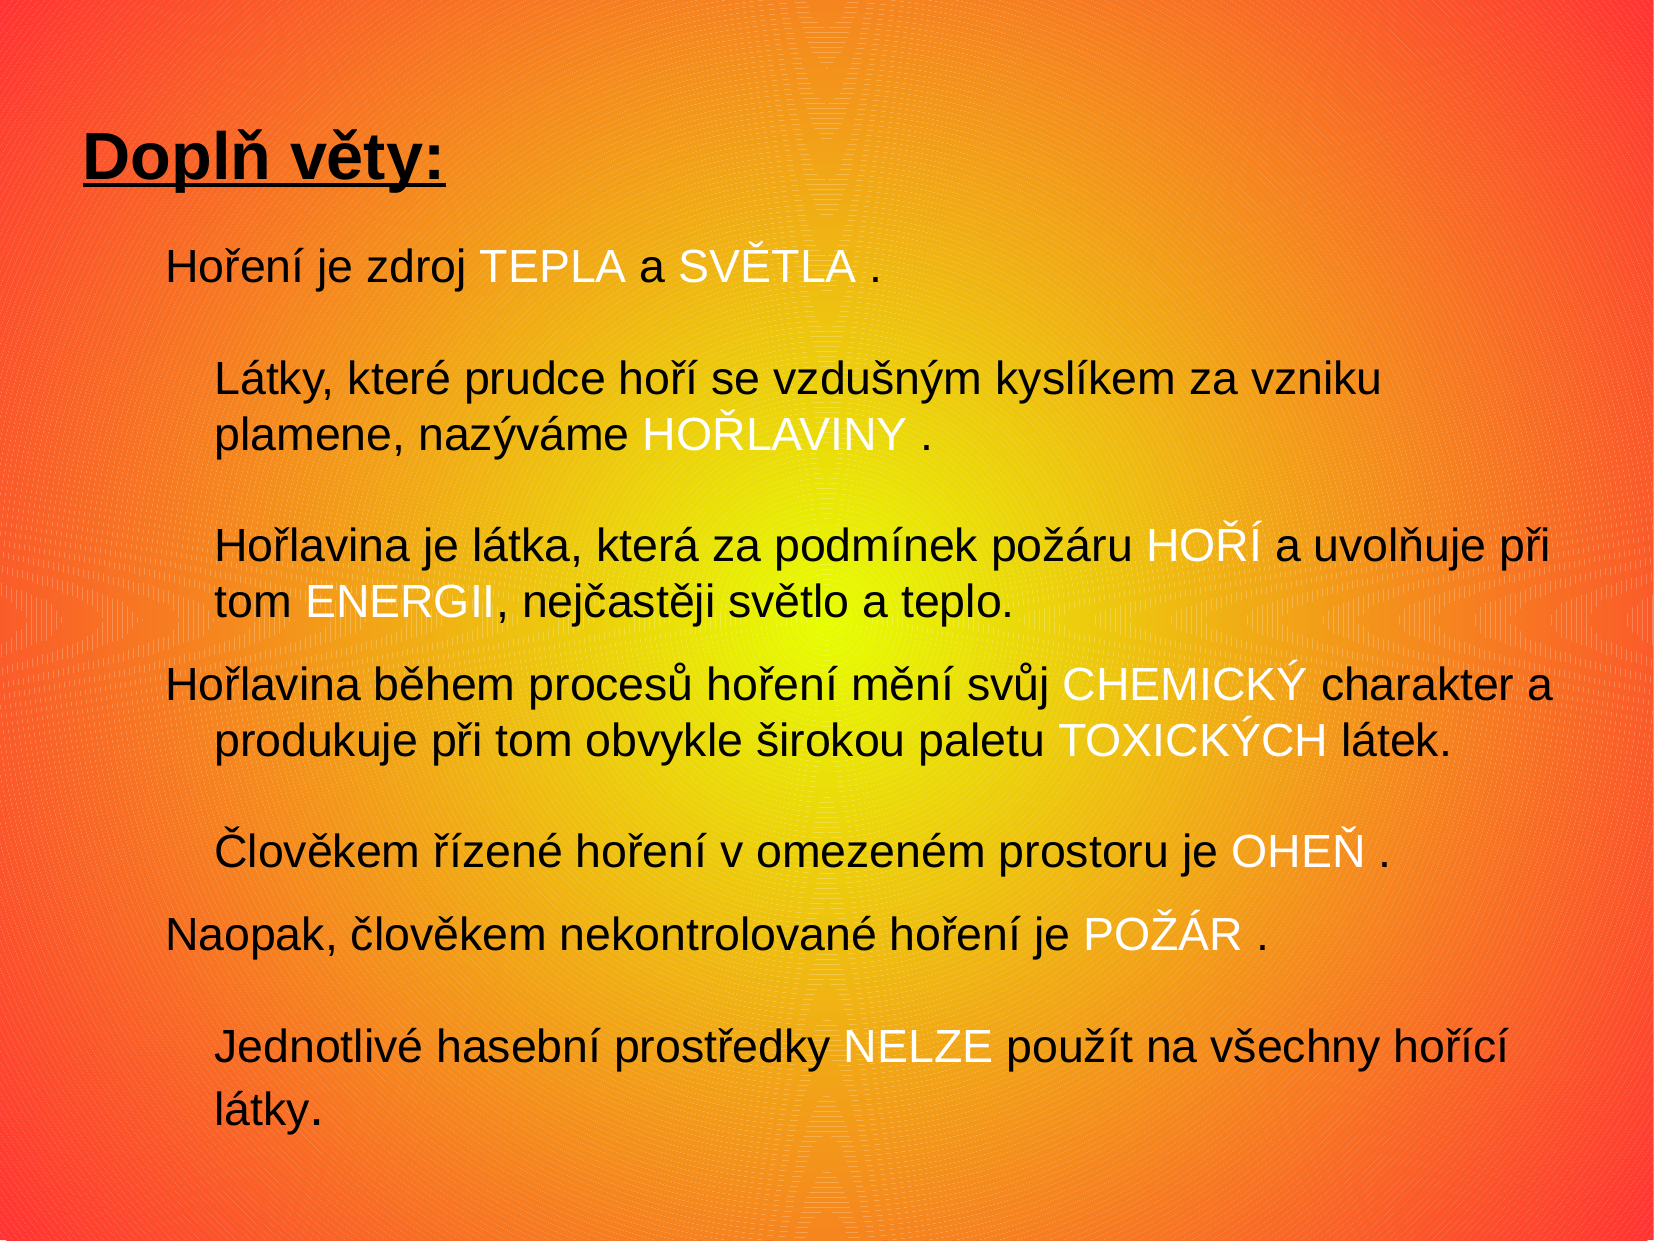

# Doplň věty:
Hoření je zdroj TEPLA a SVĚTLA .
Látky, které prudce hoří se vzdušným kyslíkem za vzniku plamene, nazýváme HOŘLAVINY .
Hořlavina je látka, která za podmínek požáru HOŘÍ a uvolňuje při tom ENERGII, nejčastěji světlo a teplo.
Hořlavina během procesů hoření mění svůj CHEMICKÝ charakter a produkuje při tom obvykle širokou paletu TOXICKÝCH látek.
Člověkem řízené hoření v omezeném prostoru je OHEŇ .
Naopak, člověkem nekontrolované hoření je POŽÁR .
Jednotlivé hasební prostředky NELZE použít na všechny hořící látky.